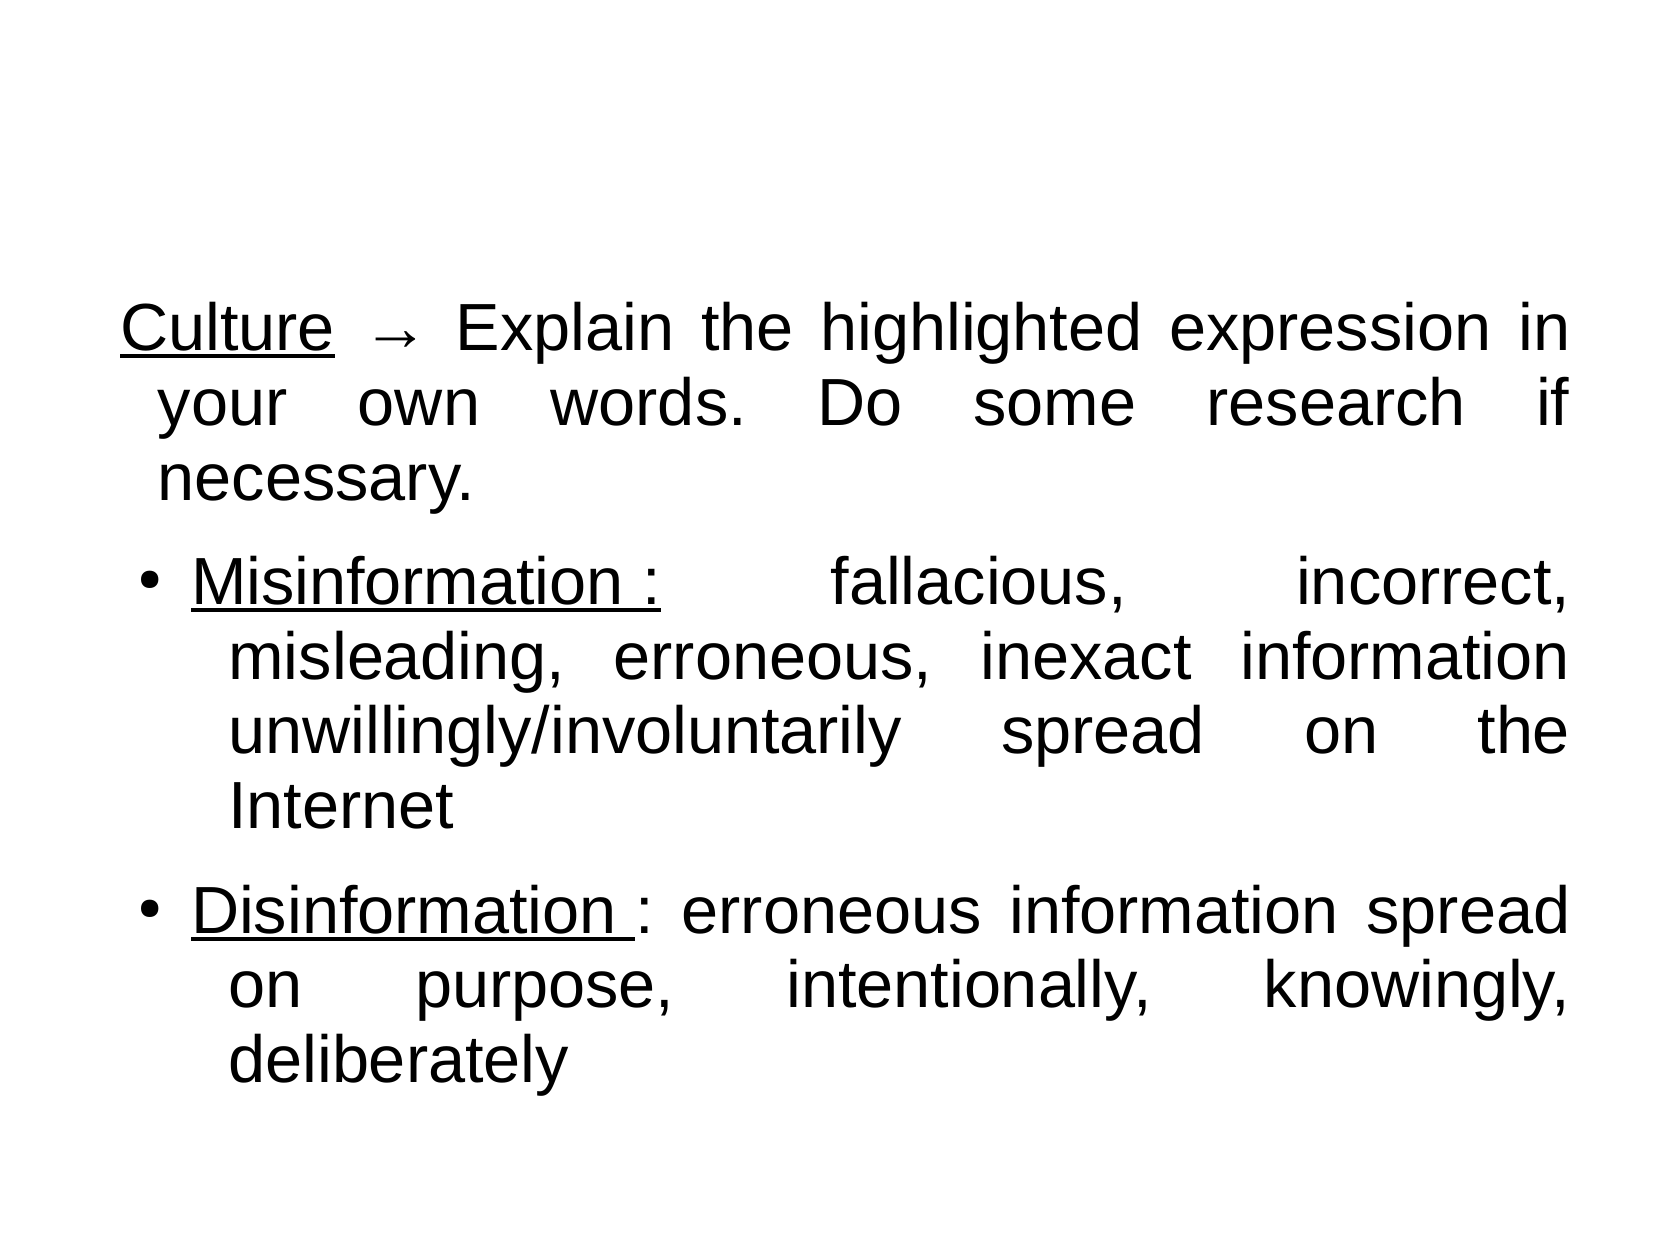

#
Culture → Explain the highlighted expression in your own words. Do some research if necessary.
Misinformation : fallacious, incorrect, misleading, erroneous, inexact information unwillingly/involuntarily spread on the Internet
Disinformation : erroneous information spread on purpose, intentionally, knowingly, deliberately